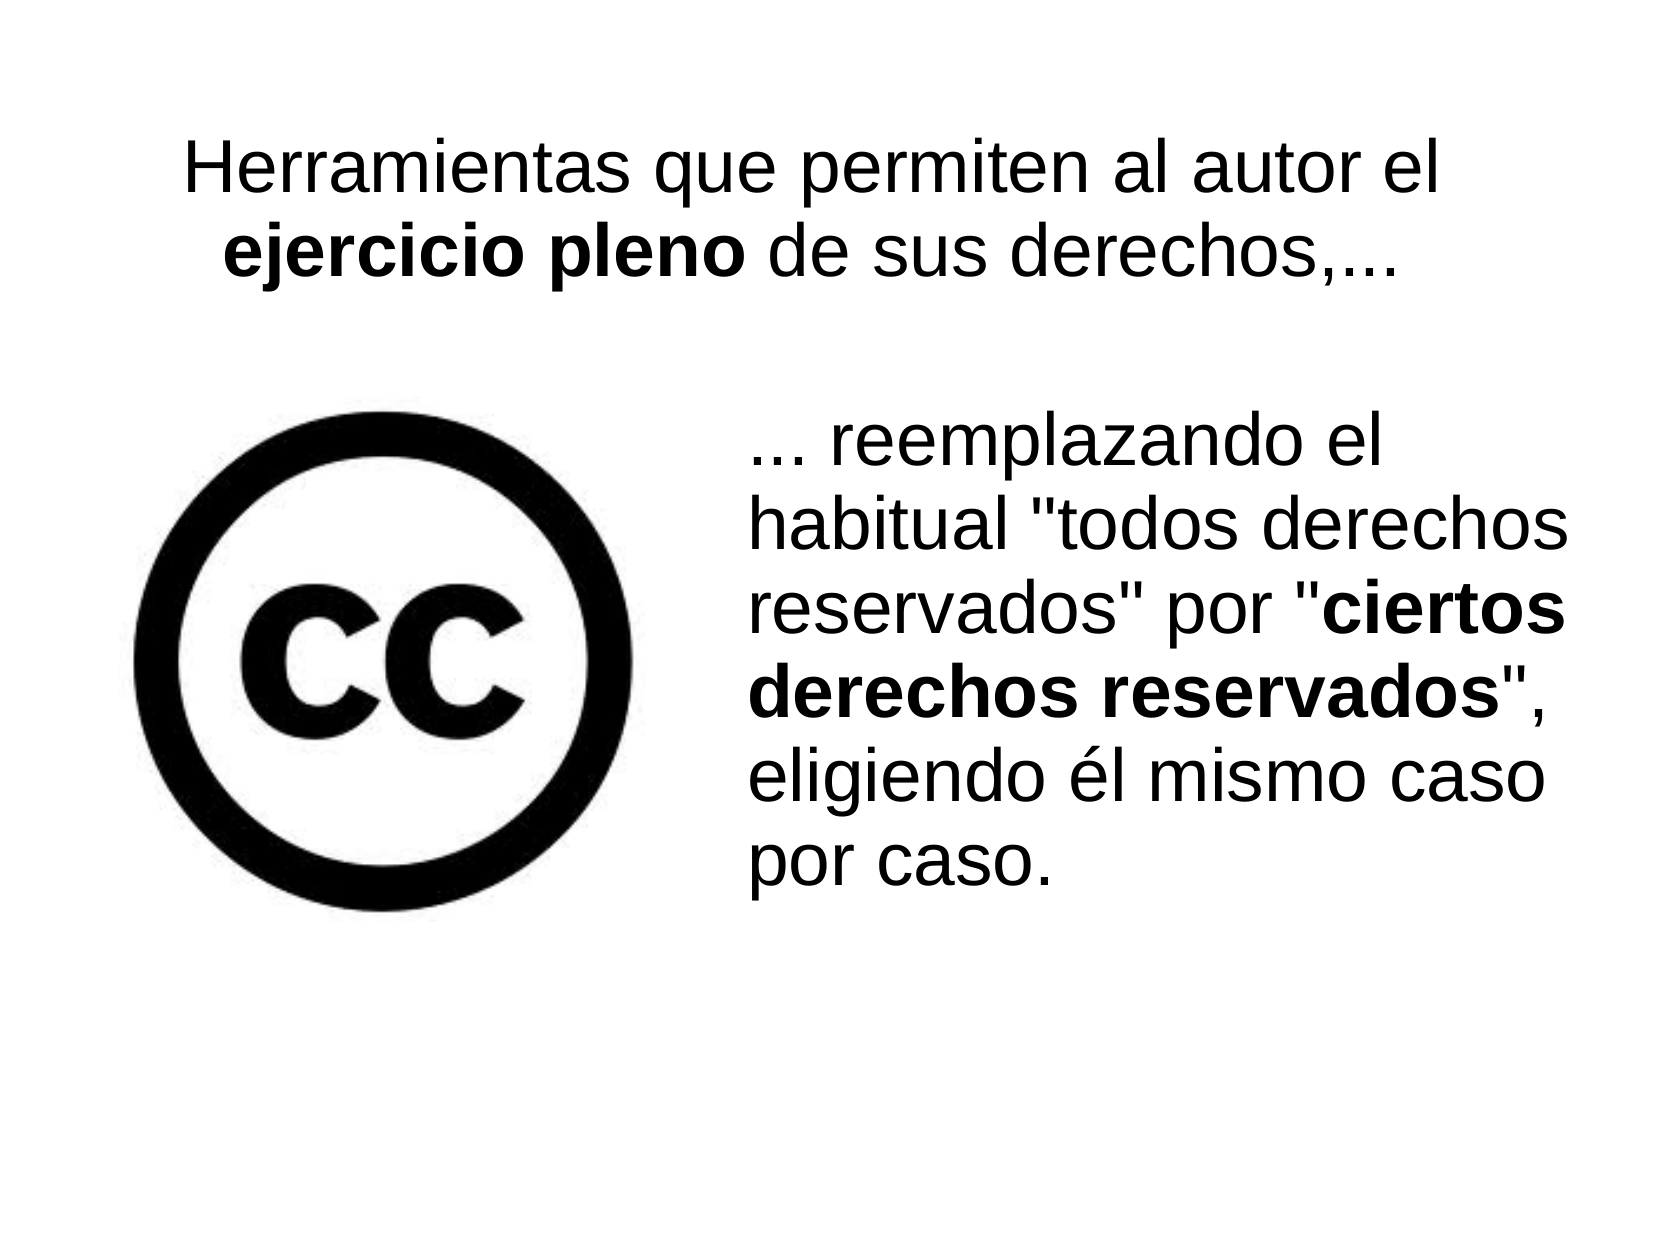

Herramientas que permiten al autor el ejercicio pleno de sus derechos,...
... reemplazando el habitual "todos derechos reservados" por "ciertos derechos reservados", eligiendo él mismo caso por caso.